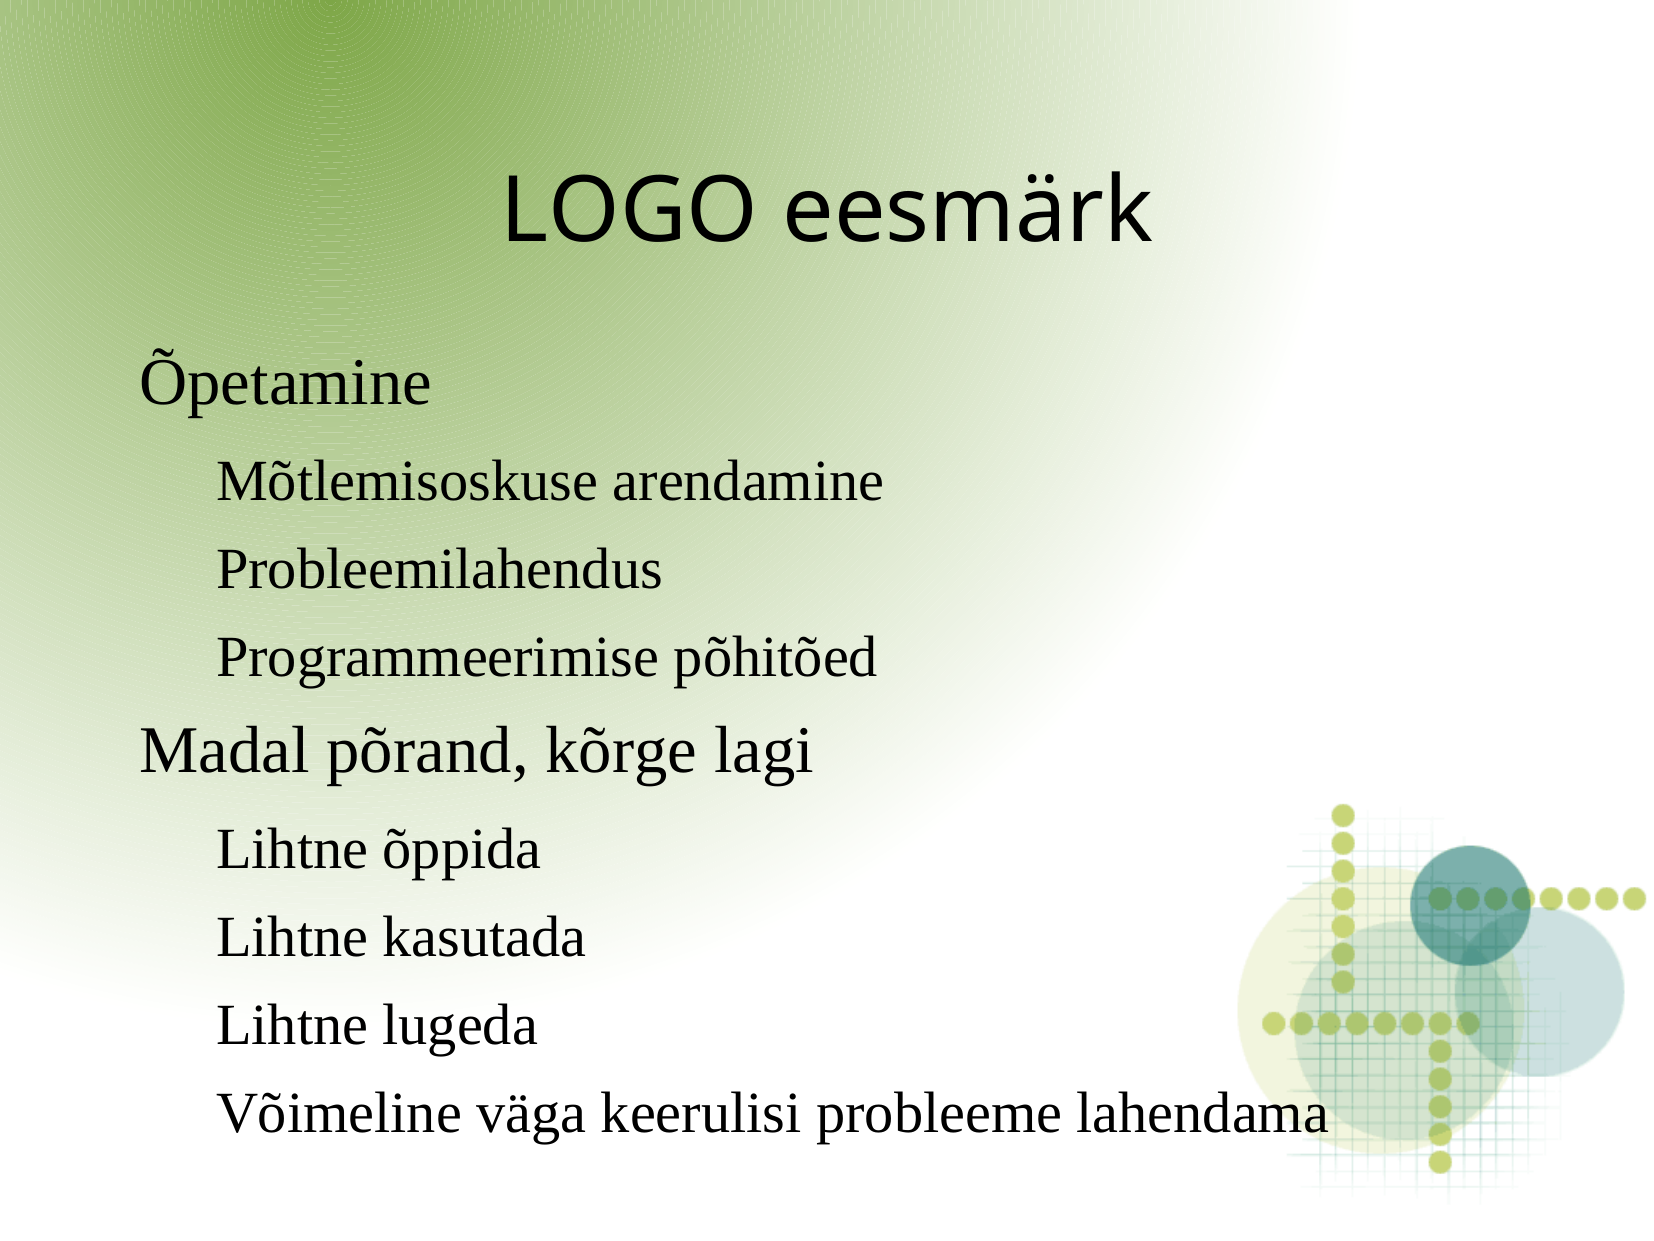

# LOGO eesmärk
Õpetamine
Mõtlemisoskuse arendamine
Probleemilahendus
Programmeerimise põhitõed
Madal põrand, kõrge lagi
Lihtne õppida
Lihtne kasutada
Lihtne lugeda
Võimeline väga keerulisi probleeme lahendama